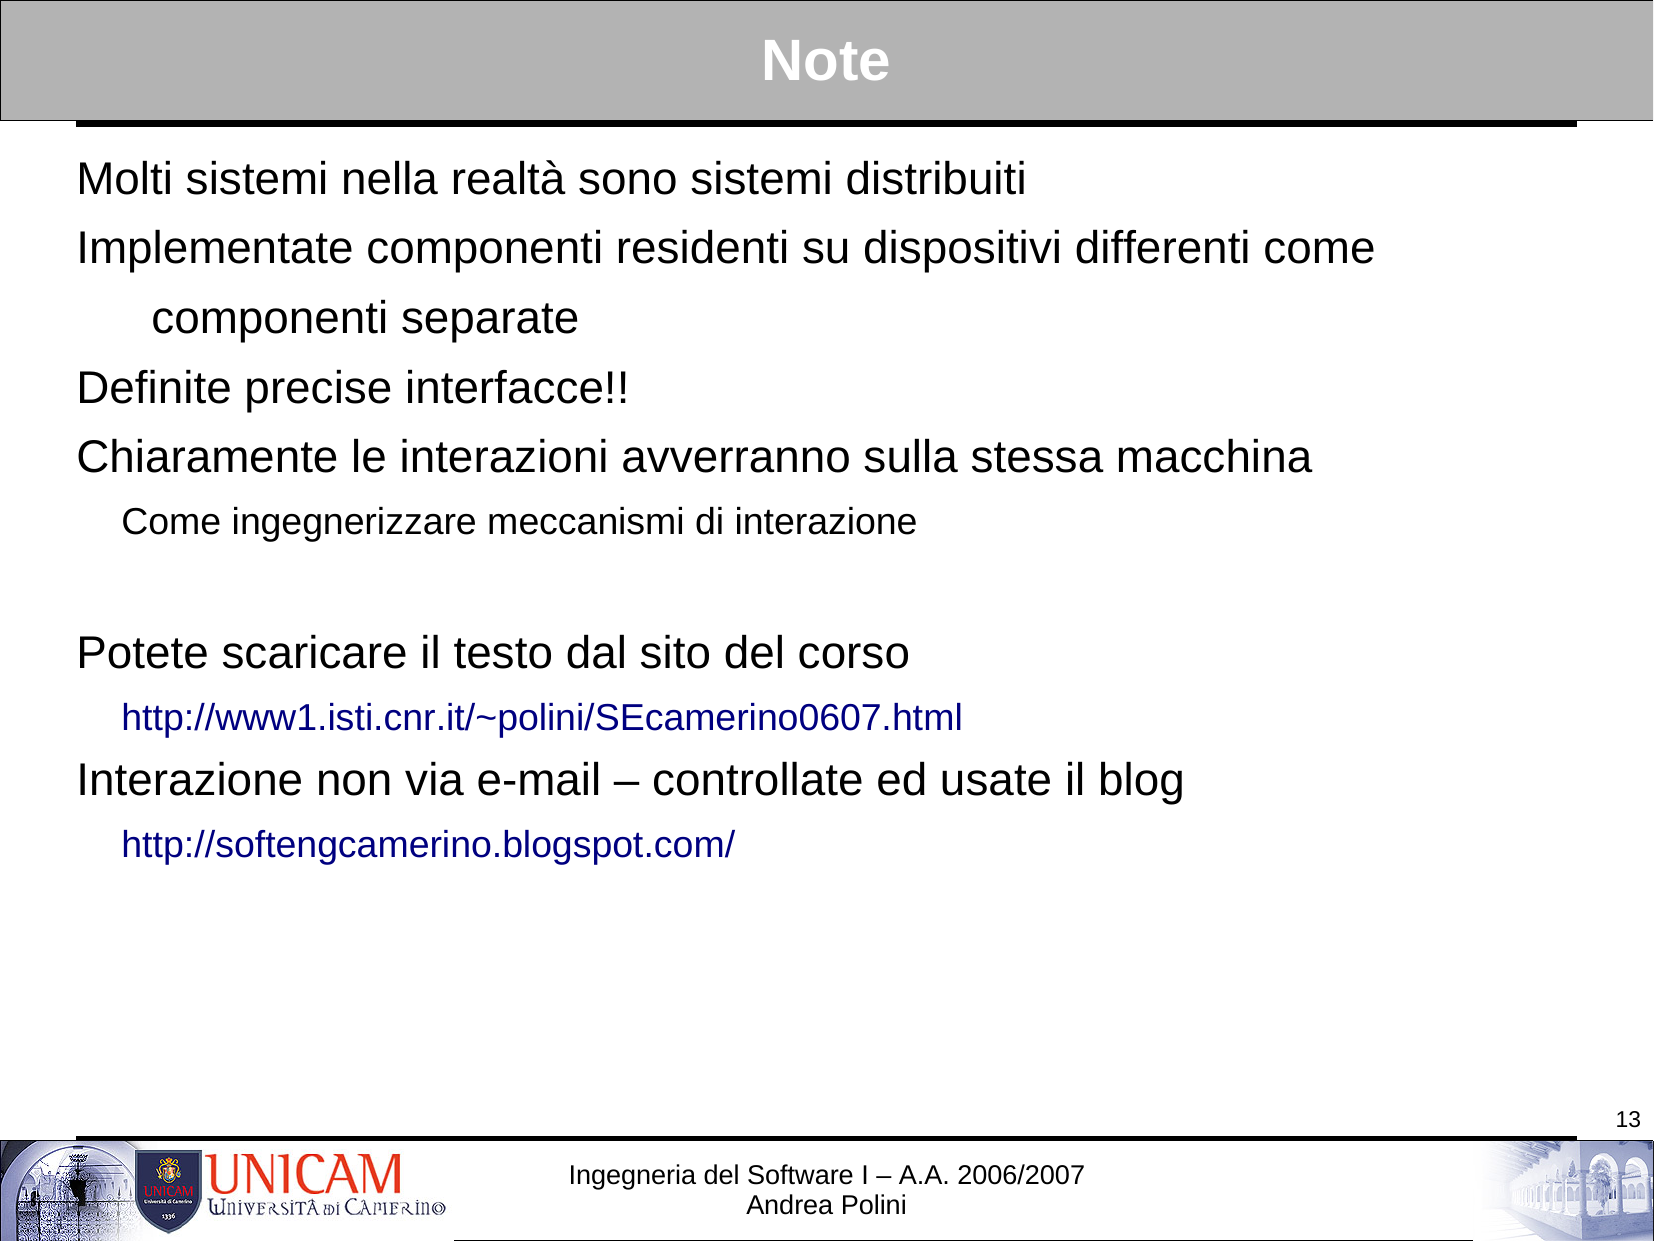

# Note
Molti sistemi nella realtà sono sistemi distribuiti
Implementate componenti residenti su dispositivi differenti come componenti separate
Definite precise interfacce!!
Chiaramente le interazioni avverranno sulla stessa macchina
Come ingegnerizzare meccanismi di interazione
Potete scaricare il testo dal sito del corso
http://www1.isti.cnr.it/~polini/SEcamerino0607.html
Interazione non via e-mail – controllate ed usate il blog
http://softengcamerino.blogspot.com/
13